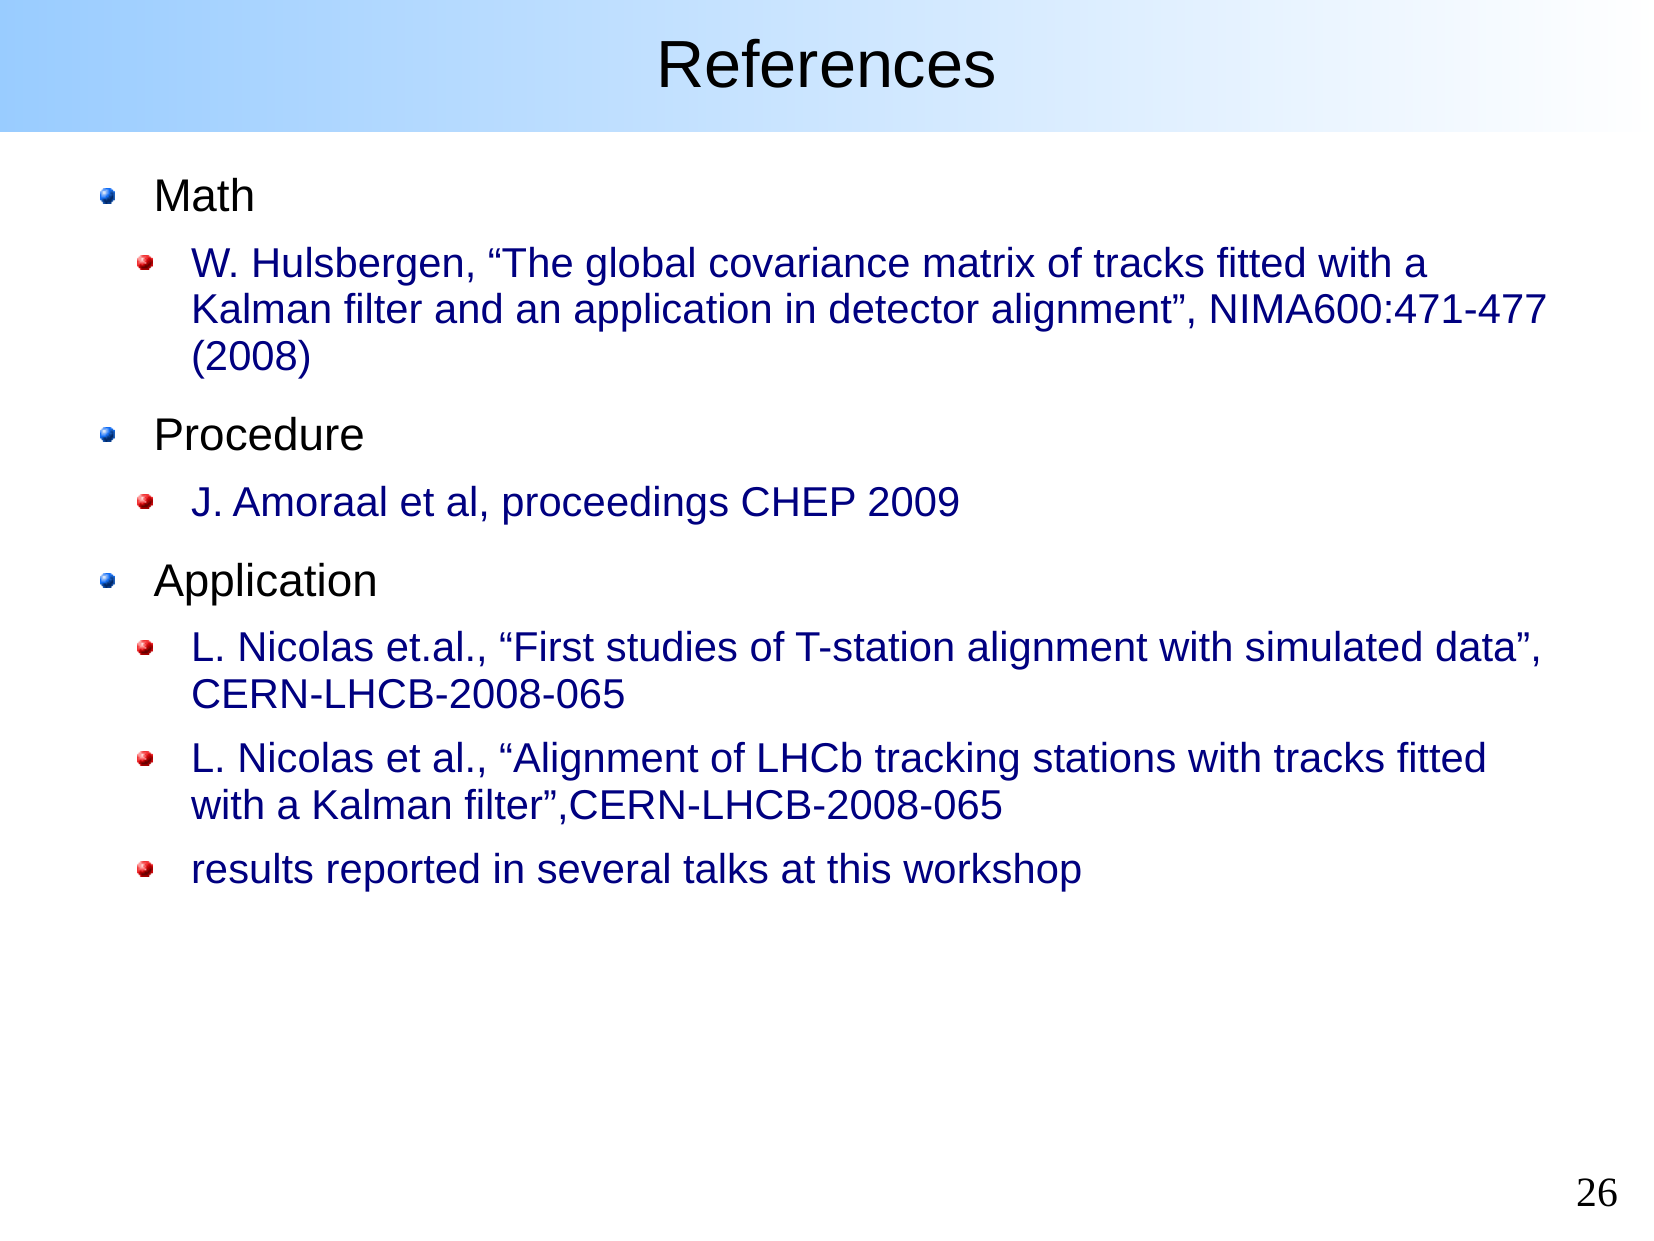

# References
Math
W. Hulsbergen, “The global covariance matrix of tracks fitted with a Kalman filter and an application in detector alignment”, NIMA600:471-477 (2008)
Procedure
J. Amoraal et al, proceedings CHEP 2009
Application
L. Nicolas et.al., “First studies of T-station alignment with simulated data”, CERN-LHCB-2008-065
L. Nicolas et al., “Alignment of LHCb tracking stations with tracks fitted with a Kalman filter”,CERN-LHCB-2008-065
results reported in several talks at this workshop
26